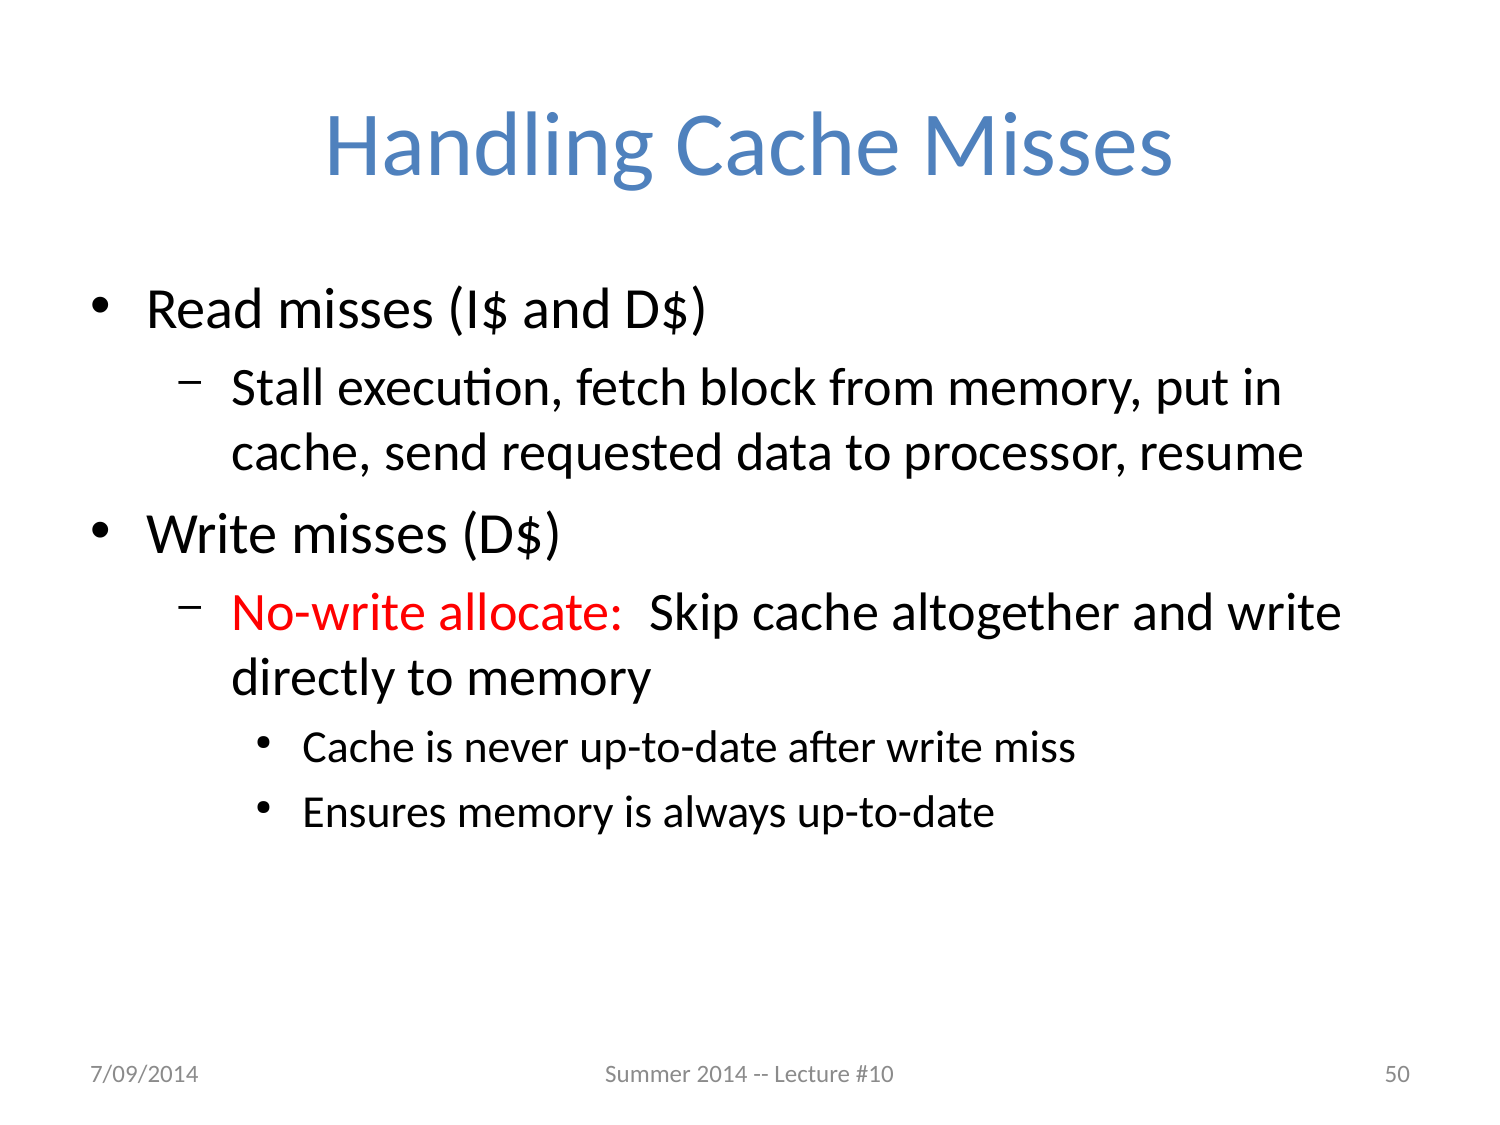

# Handling Cache Misses
Read misses (I$ and D$)
Stall execution, fetch block from memory, put in cache, send requested data to processor, resume
Write misses (D$)
No-write allocate: Skip cache altogether and write directly to memory
Cache is never up-to-date after write miss
Ensures memory is always up-to-date
7/09/2014
Summer 2014 -- Lecture #10